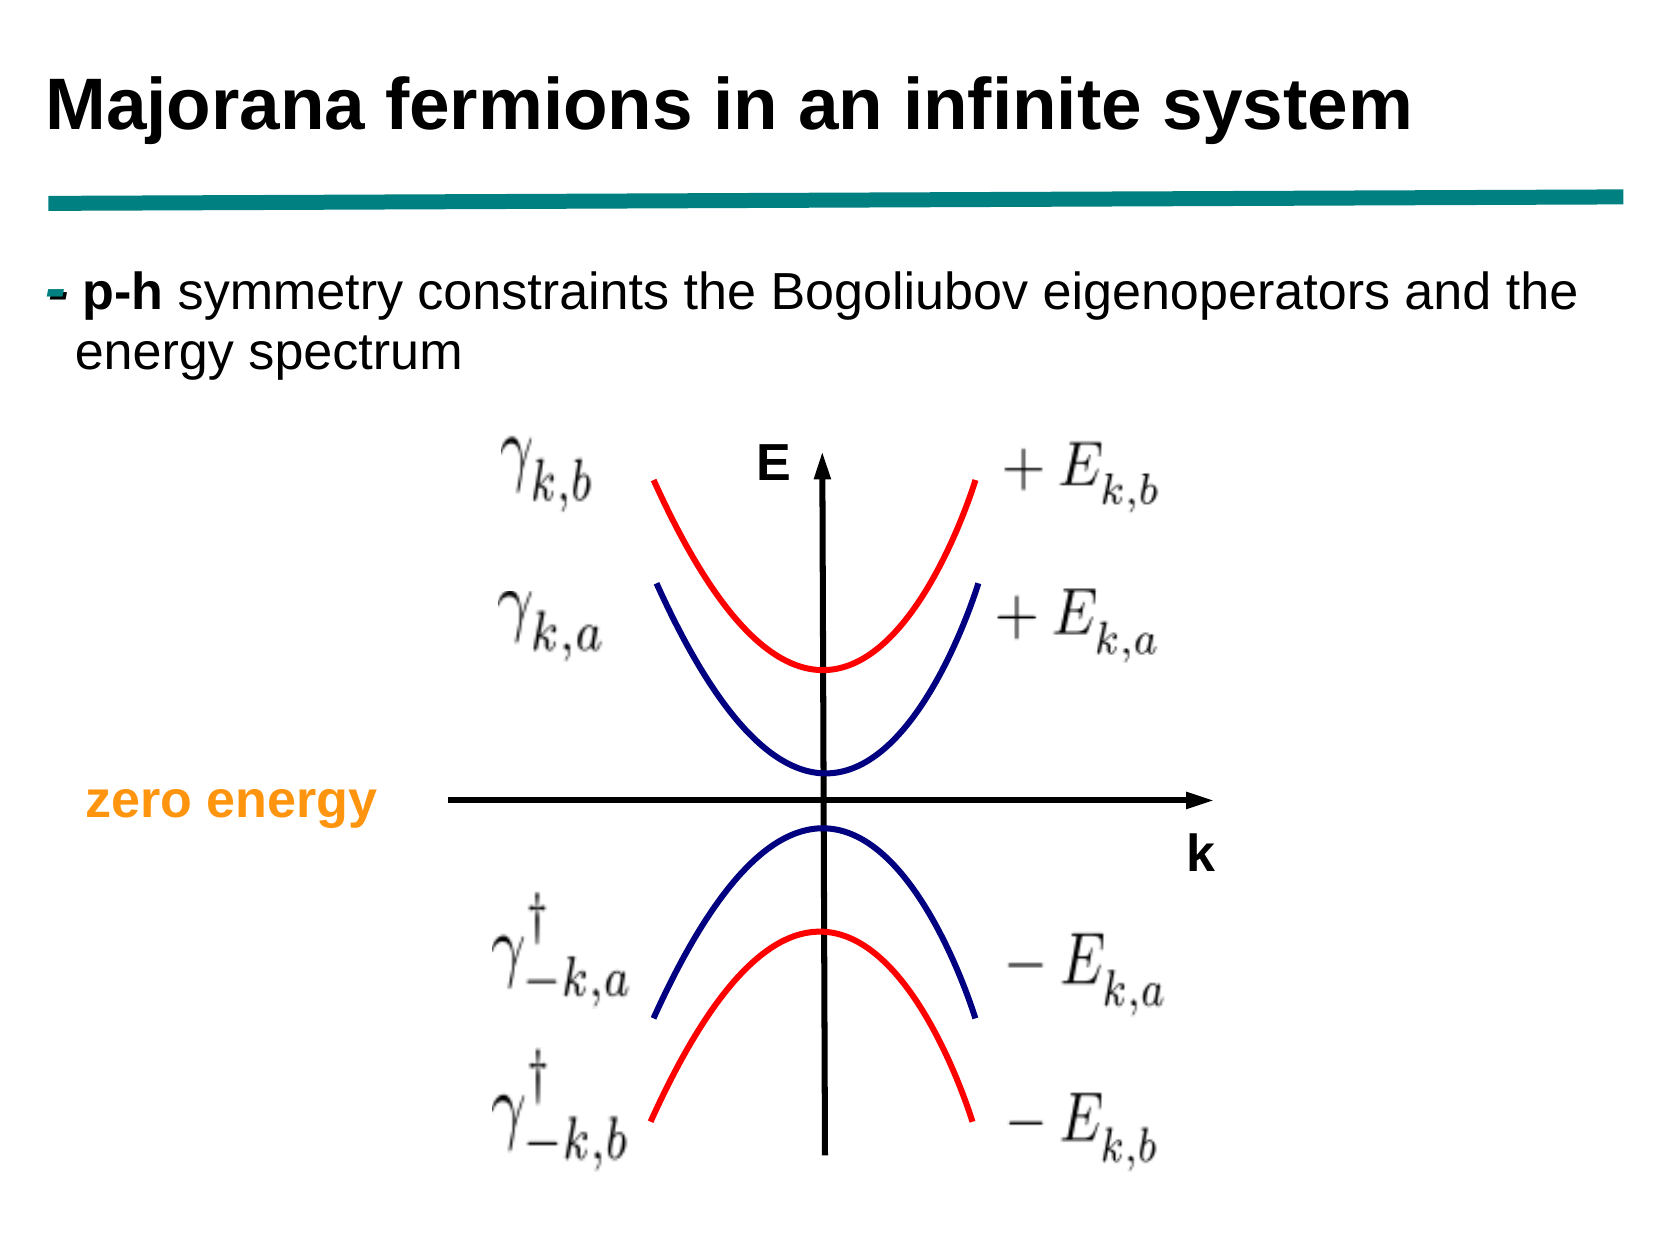

Majorana fermions in an infinite system
- p-h symmetry constraints the Bogoliubov eigenoperators and the
 energy spectrum
E
zero energy
k